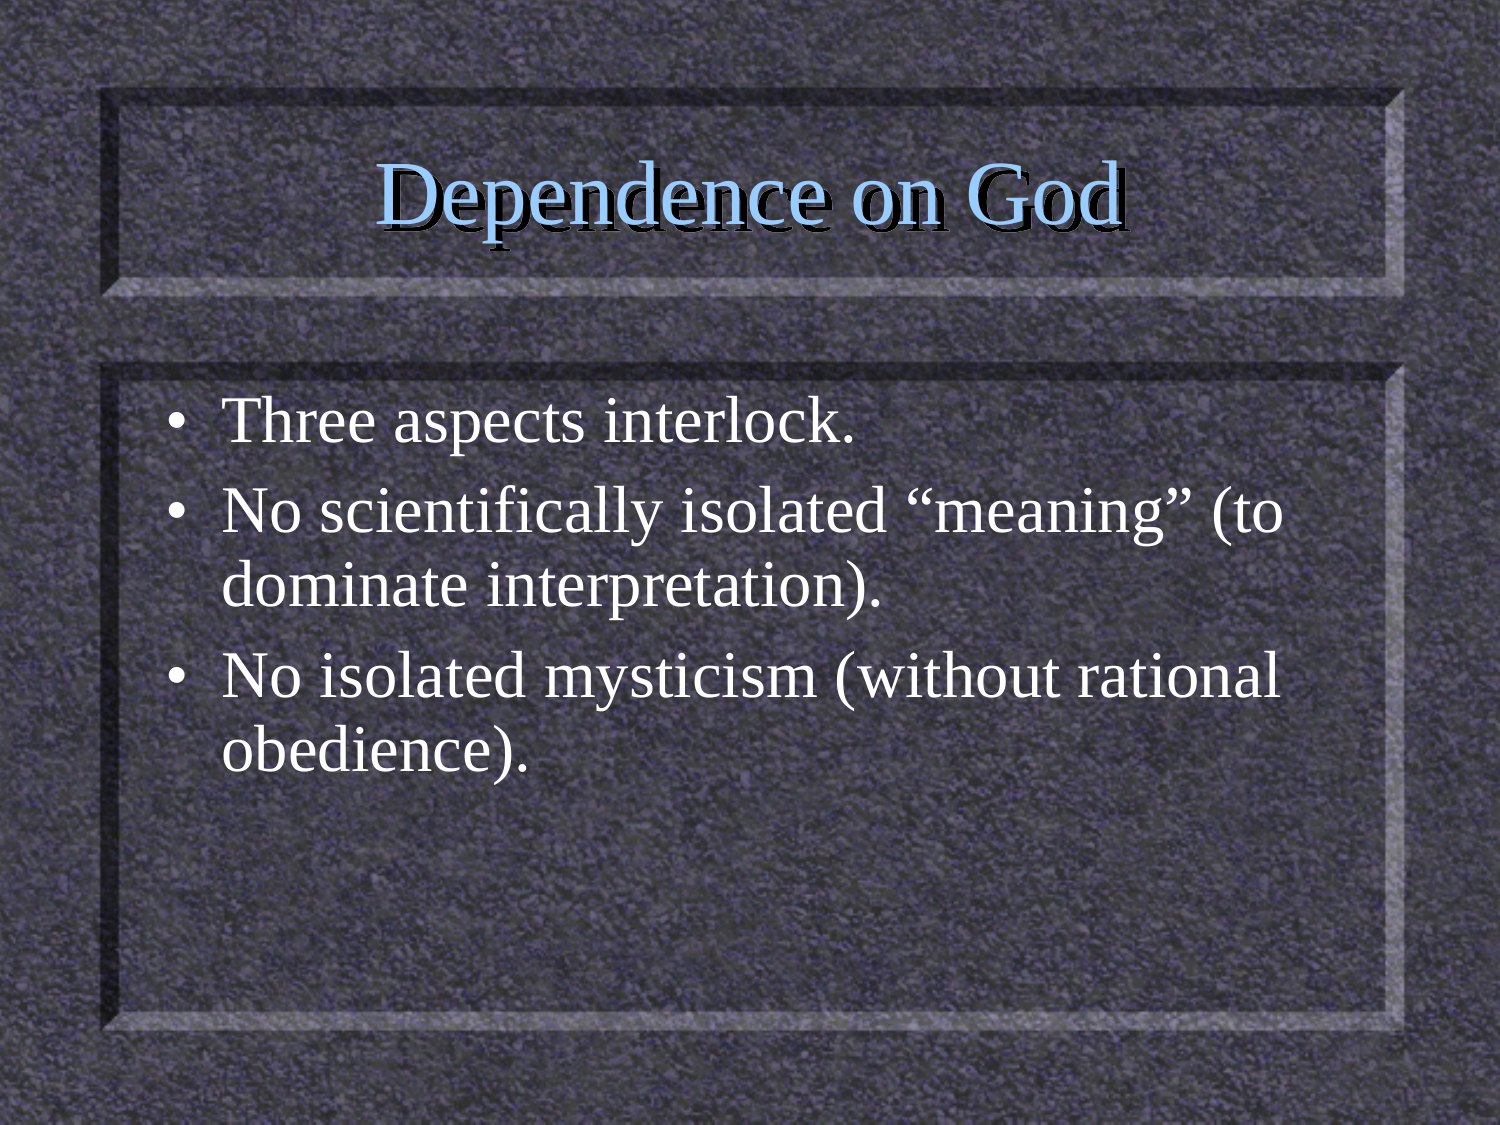

# Dependence on God
Three aspects interlock.
No scientifically isolated “meaning” (to dominate interpretation).
No isolated mysticism (without rational obedience).